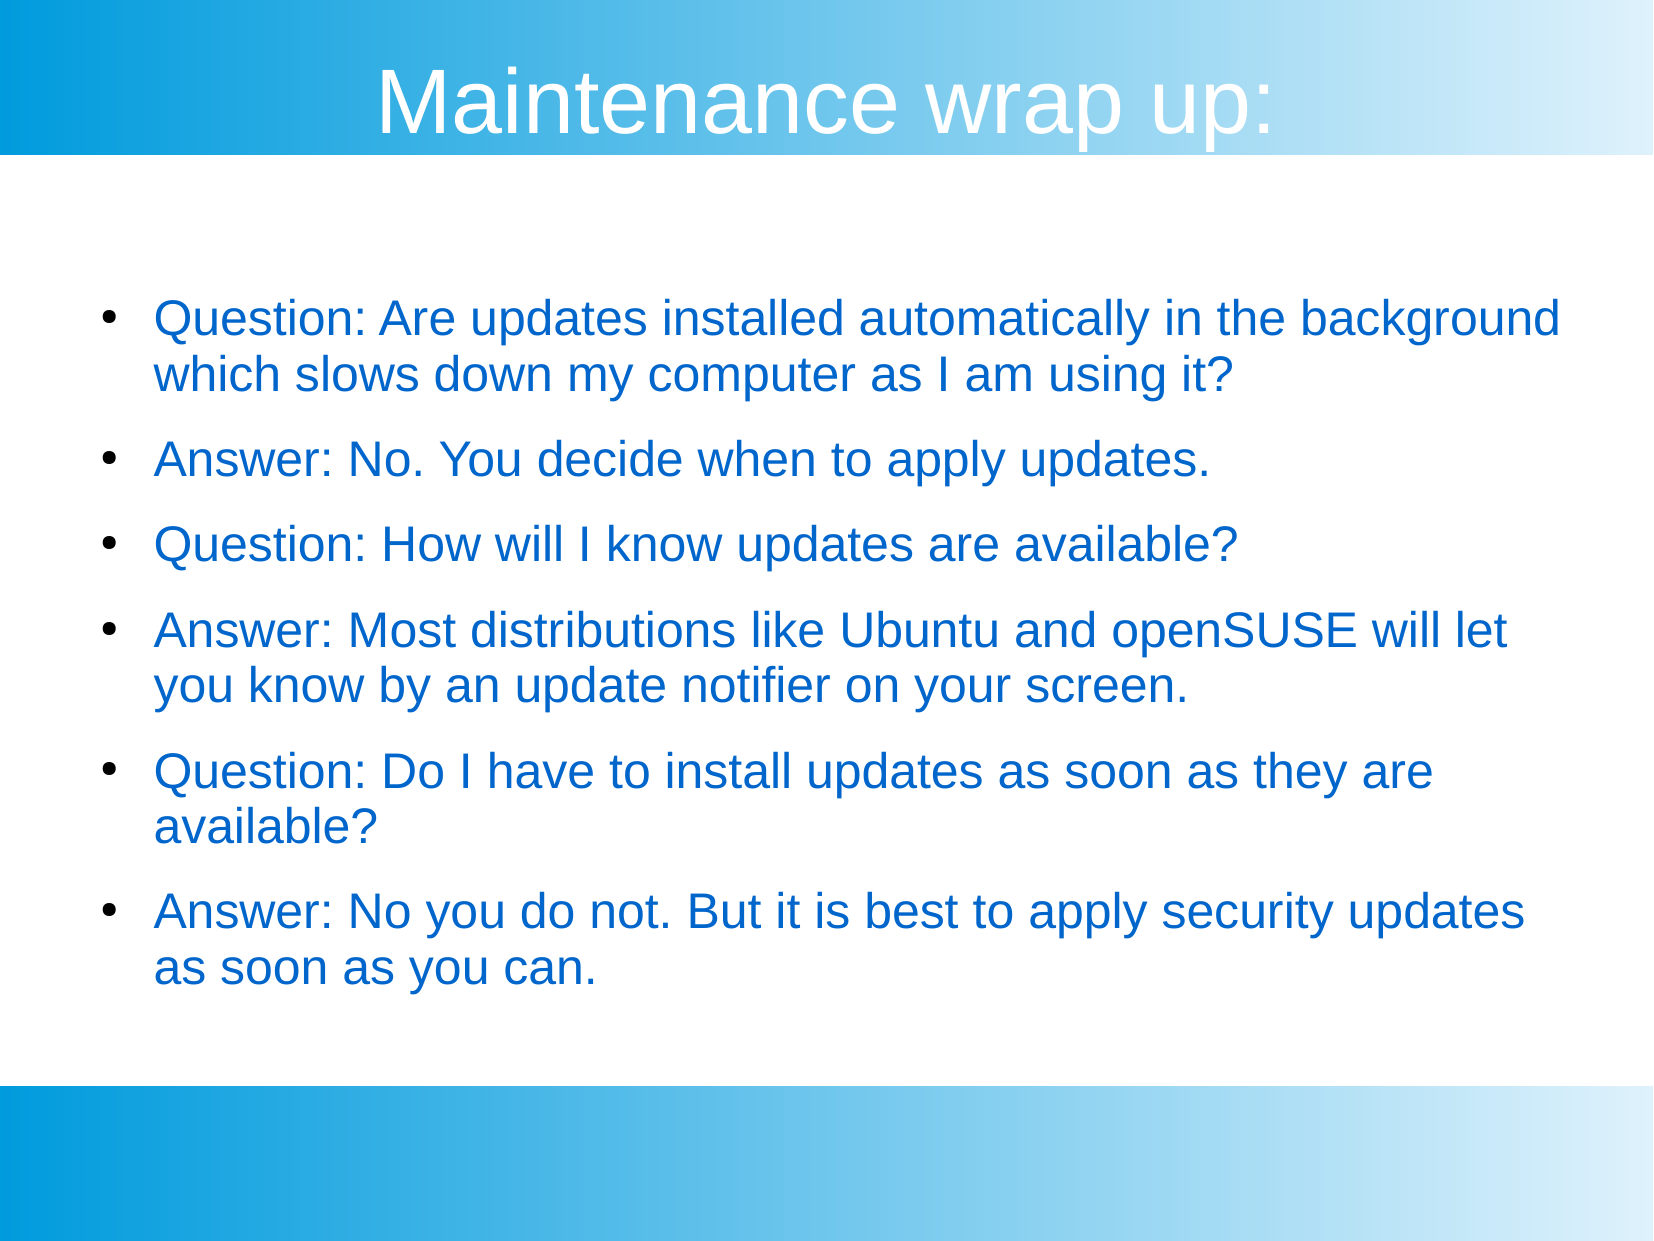

# Maintenance wrap up:
Question: Are updates installed automatically in the background which slows down my computer as I am using it?
Answer: No. You decide when to apply updates.
Question: How will I know updates are available?
Answer: Most distributions like Ubuntu and openSUSE will let you know by an update notifier on your screen.
Question: Do I have to install updates as soon as they are available?
Answer: No you do not. But it is best to apply security updates as soon as you can.